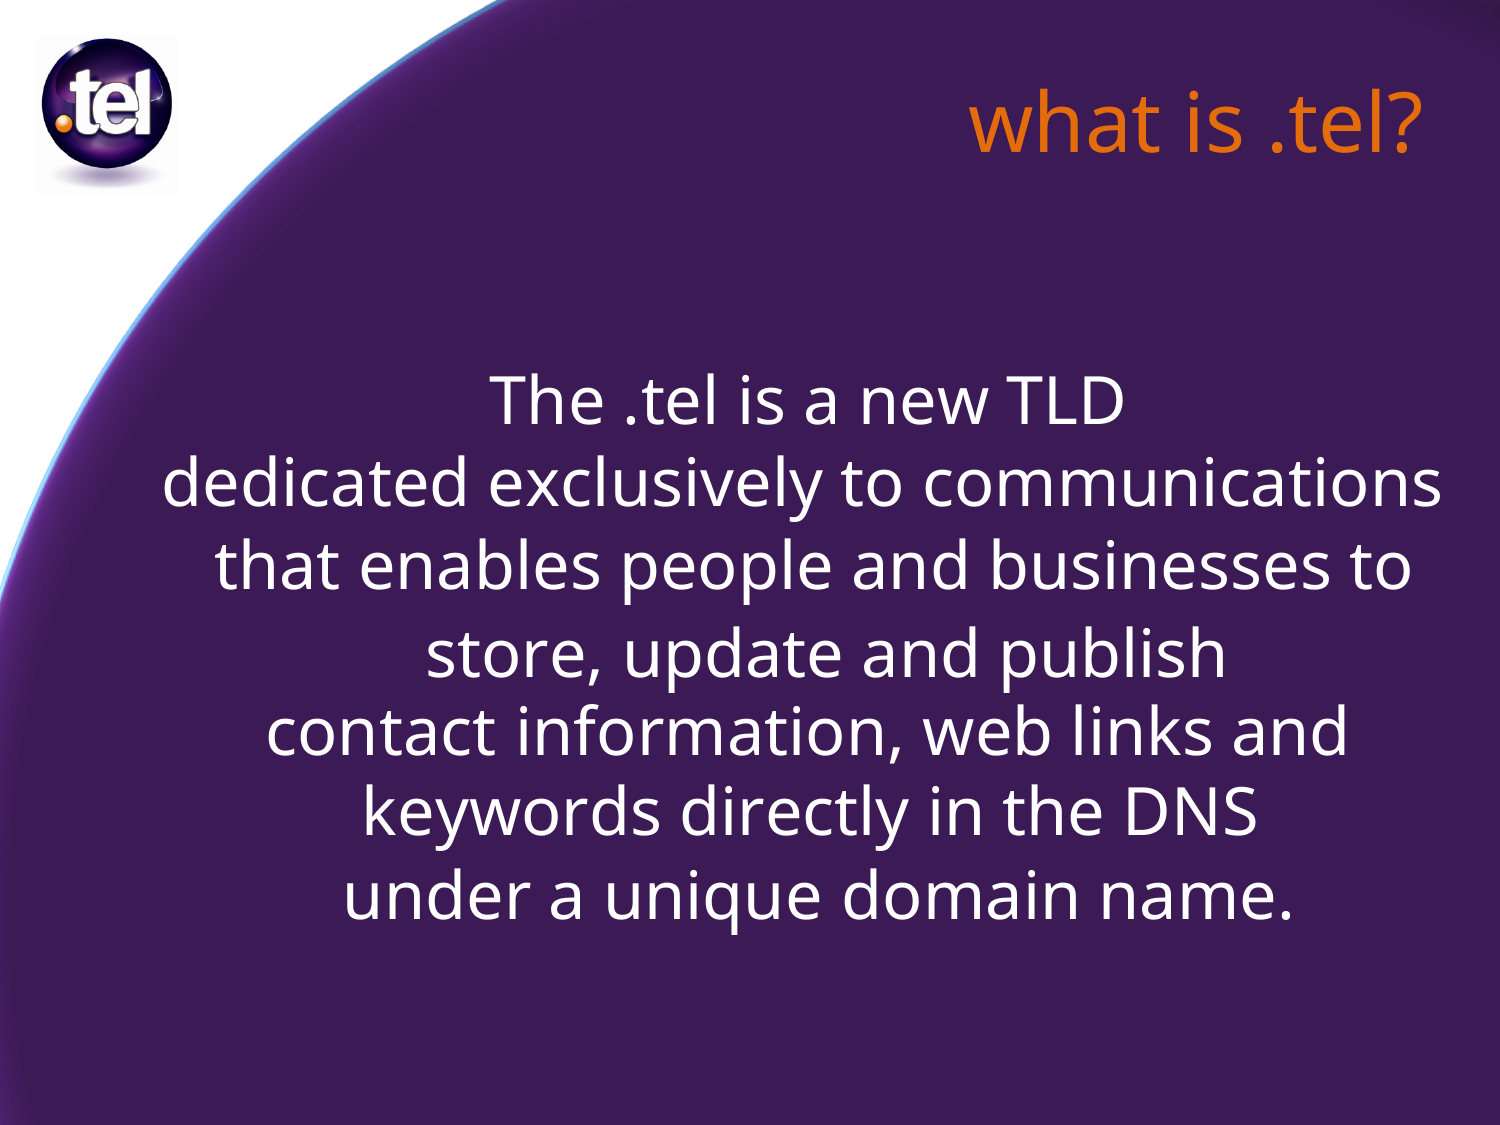

# what is .tel?
The .tel is a new TLD
dedicated exclusively to communications
that enables people and businesses to
store, update and publish
contact information, web links and
keywords directly in the DNS
under a unique domain name.